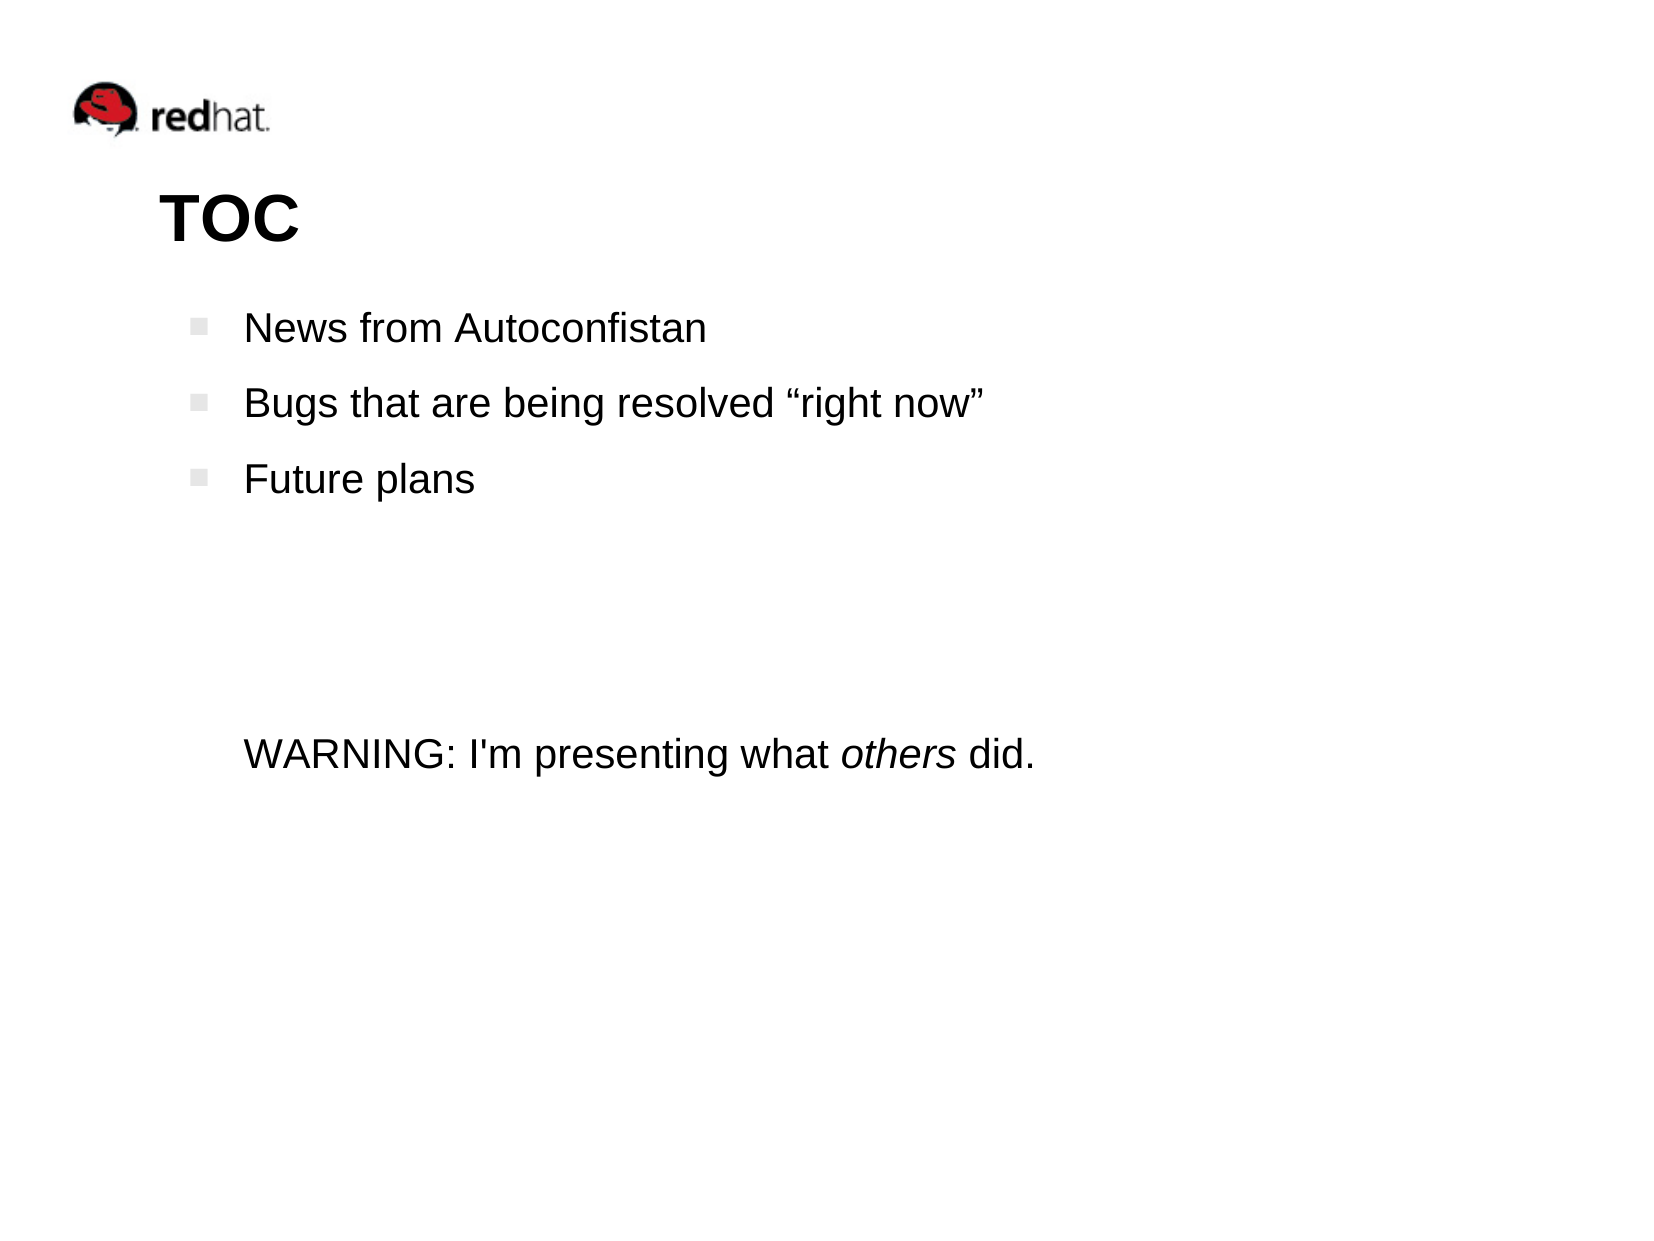

# TOC
News from Autoconfistan
Bugs that are being resolved “right now”
Future plans
WARNING: I'm presenting what others did.